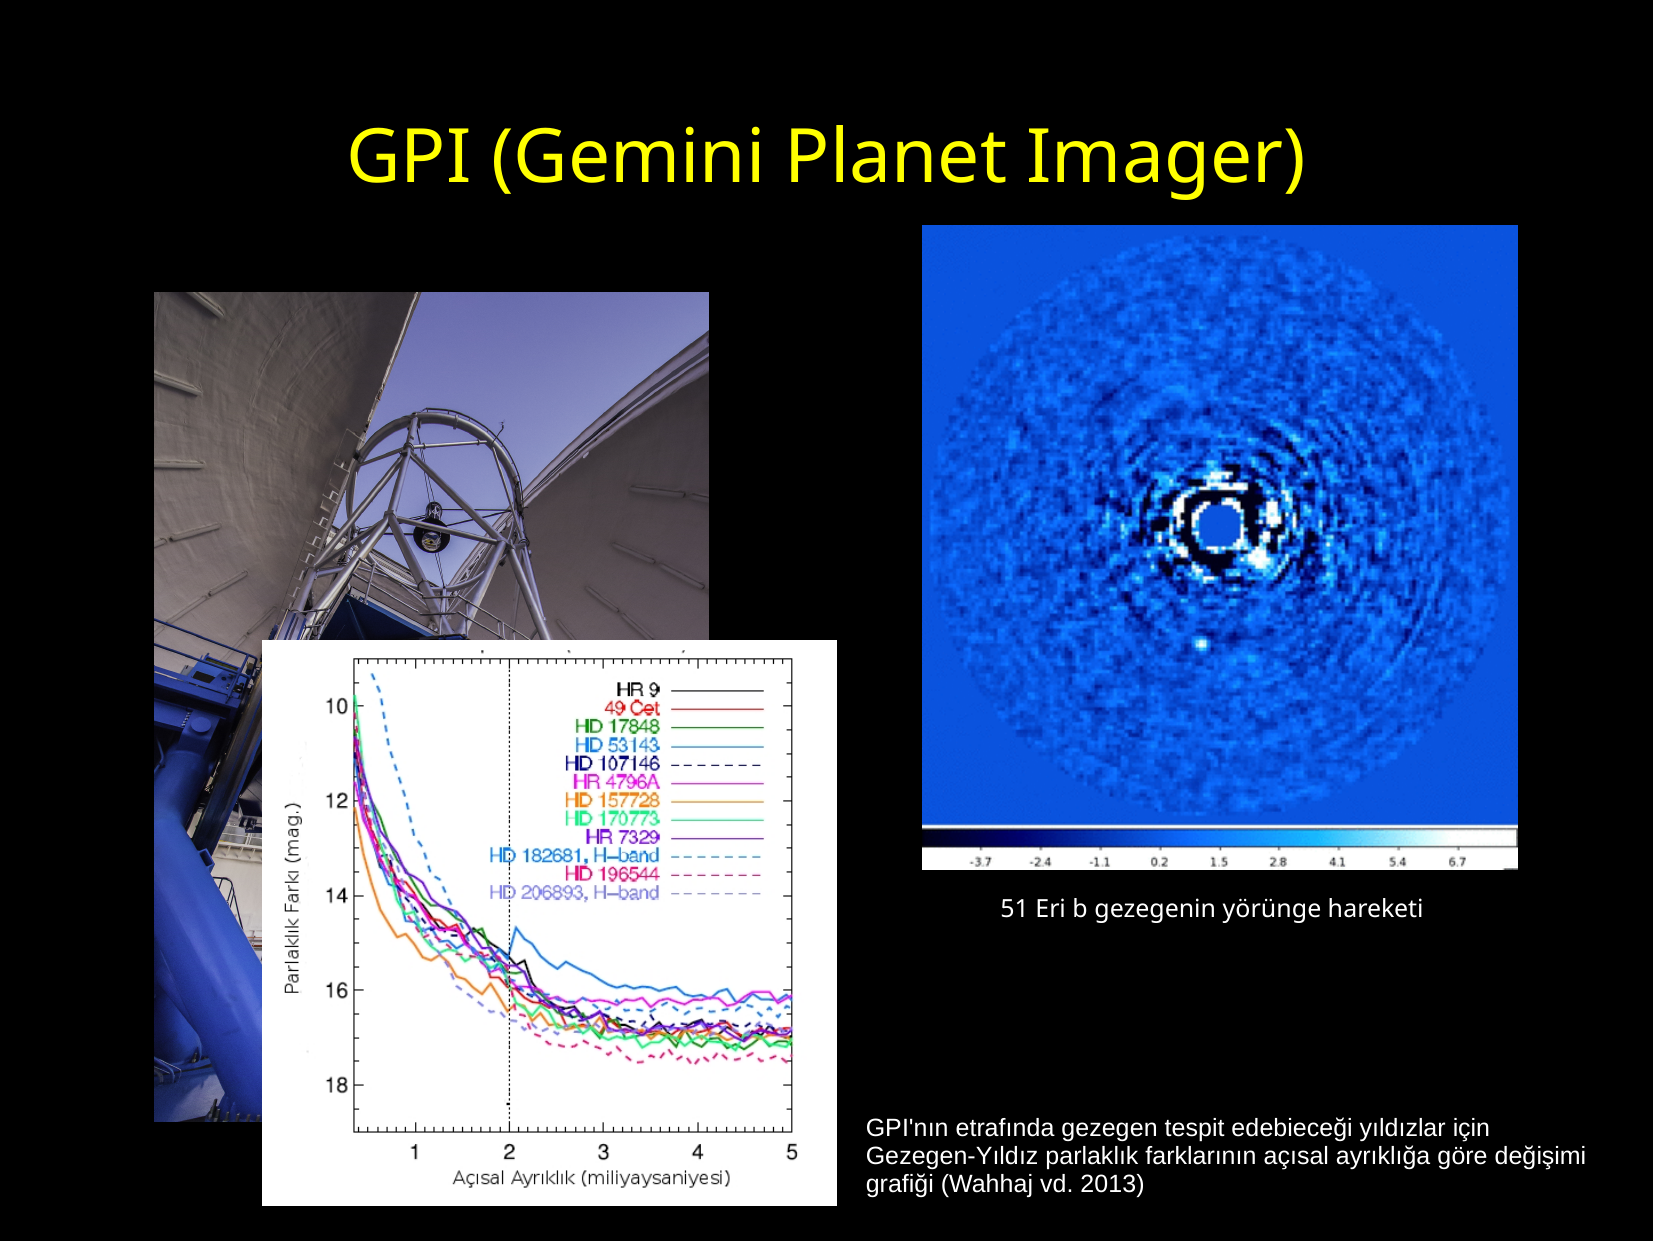

# GPI (Gemini Planet Imager)
51 Eri b gezegenin yörünge hareketi
GPI'nın etrafında gezegen tespit edebieceği yıldızlar için Gezegen-Yıldız parlaklık farklarının açısal ayrıklığa göre değişimi grafiği (Wahhaj vd. 2013)